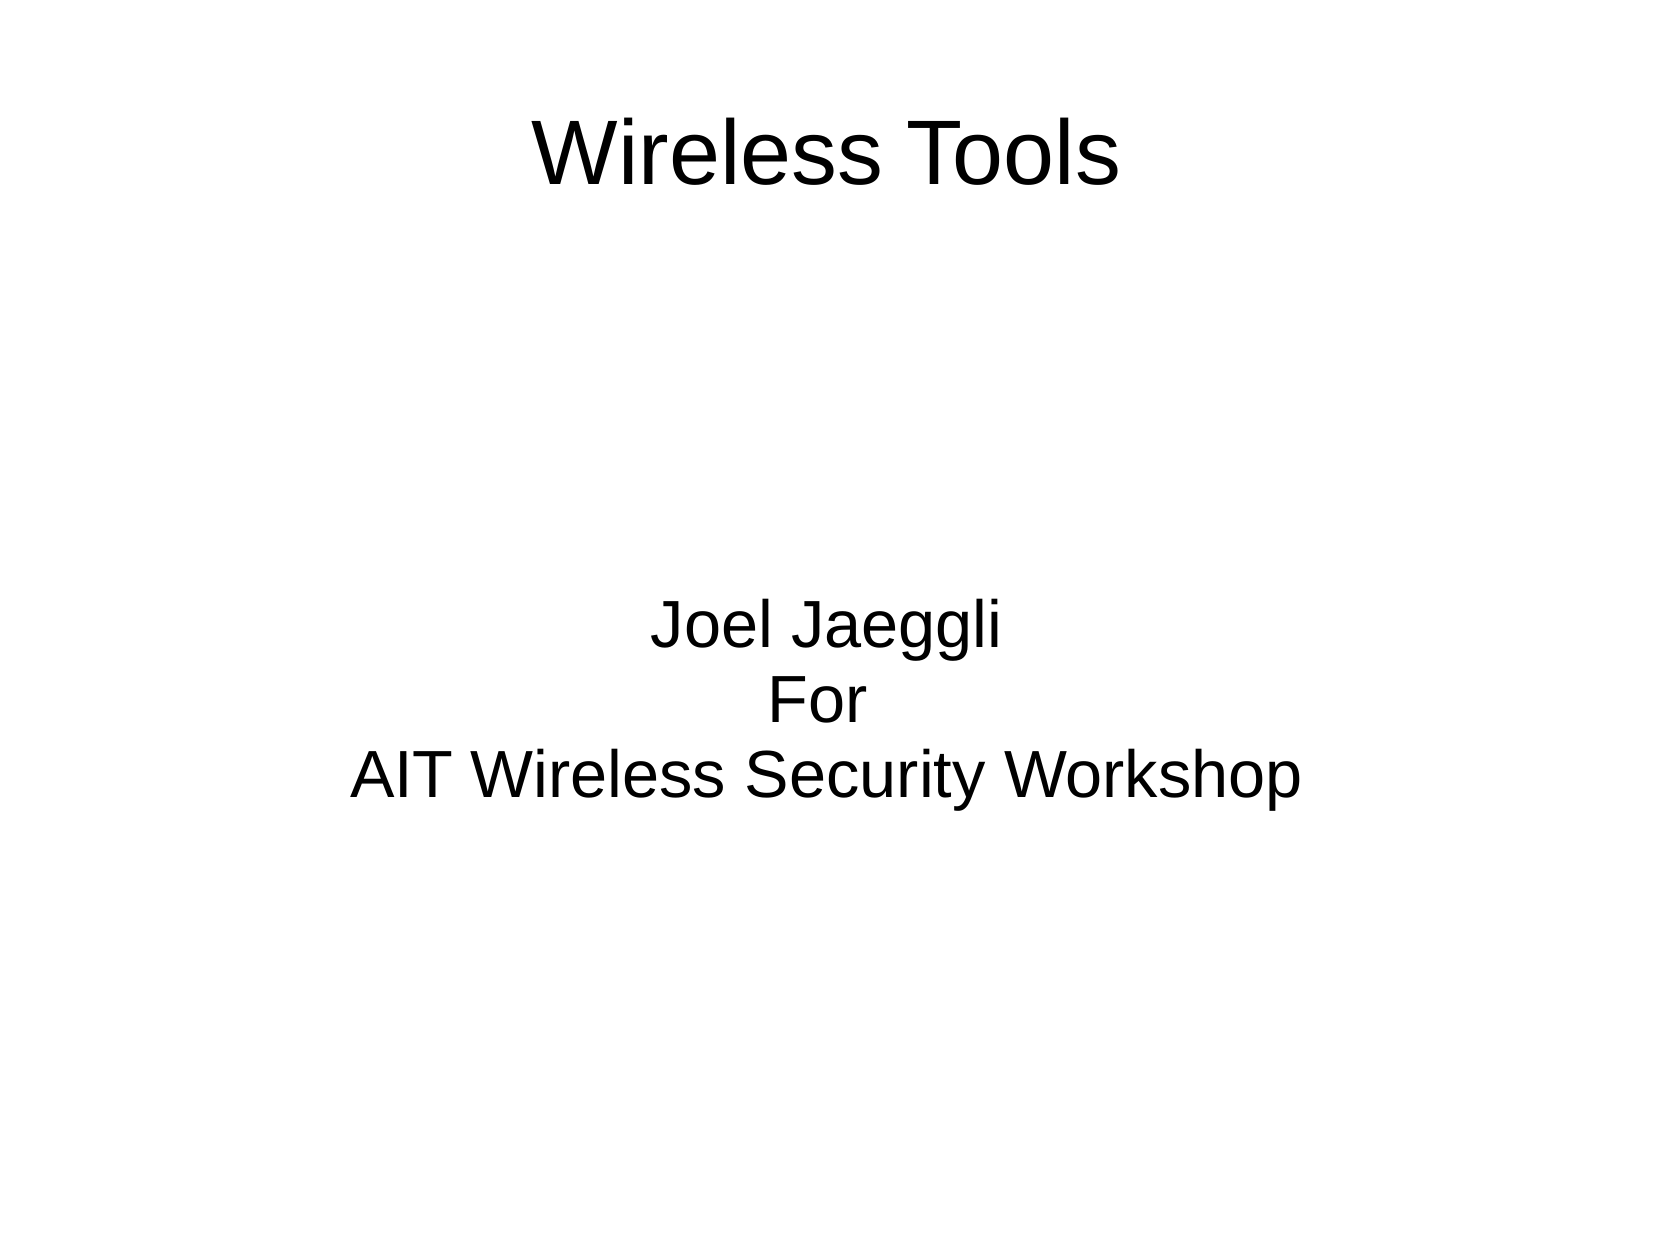

# Wireless Tools
Joel Jaeggli
For
AIT Wireless Security Workshop